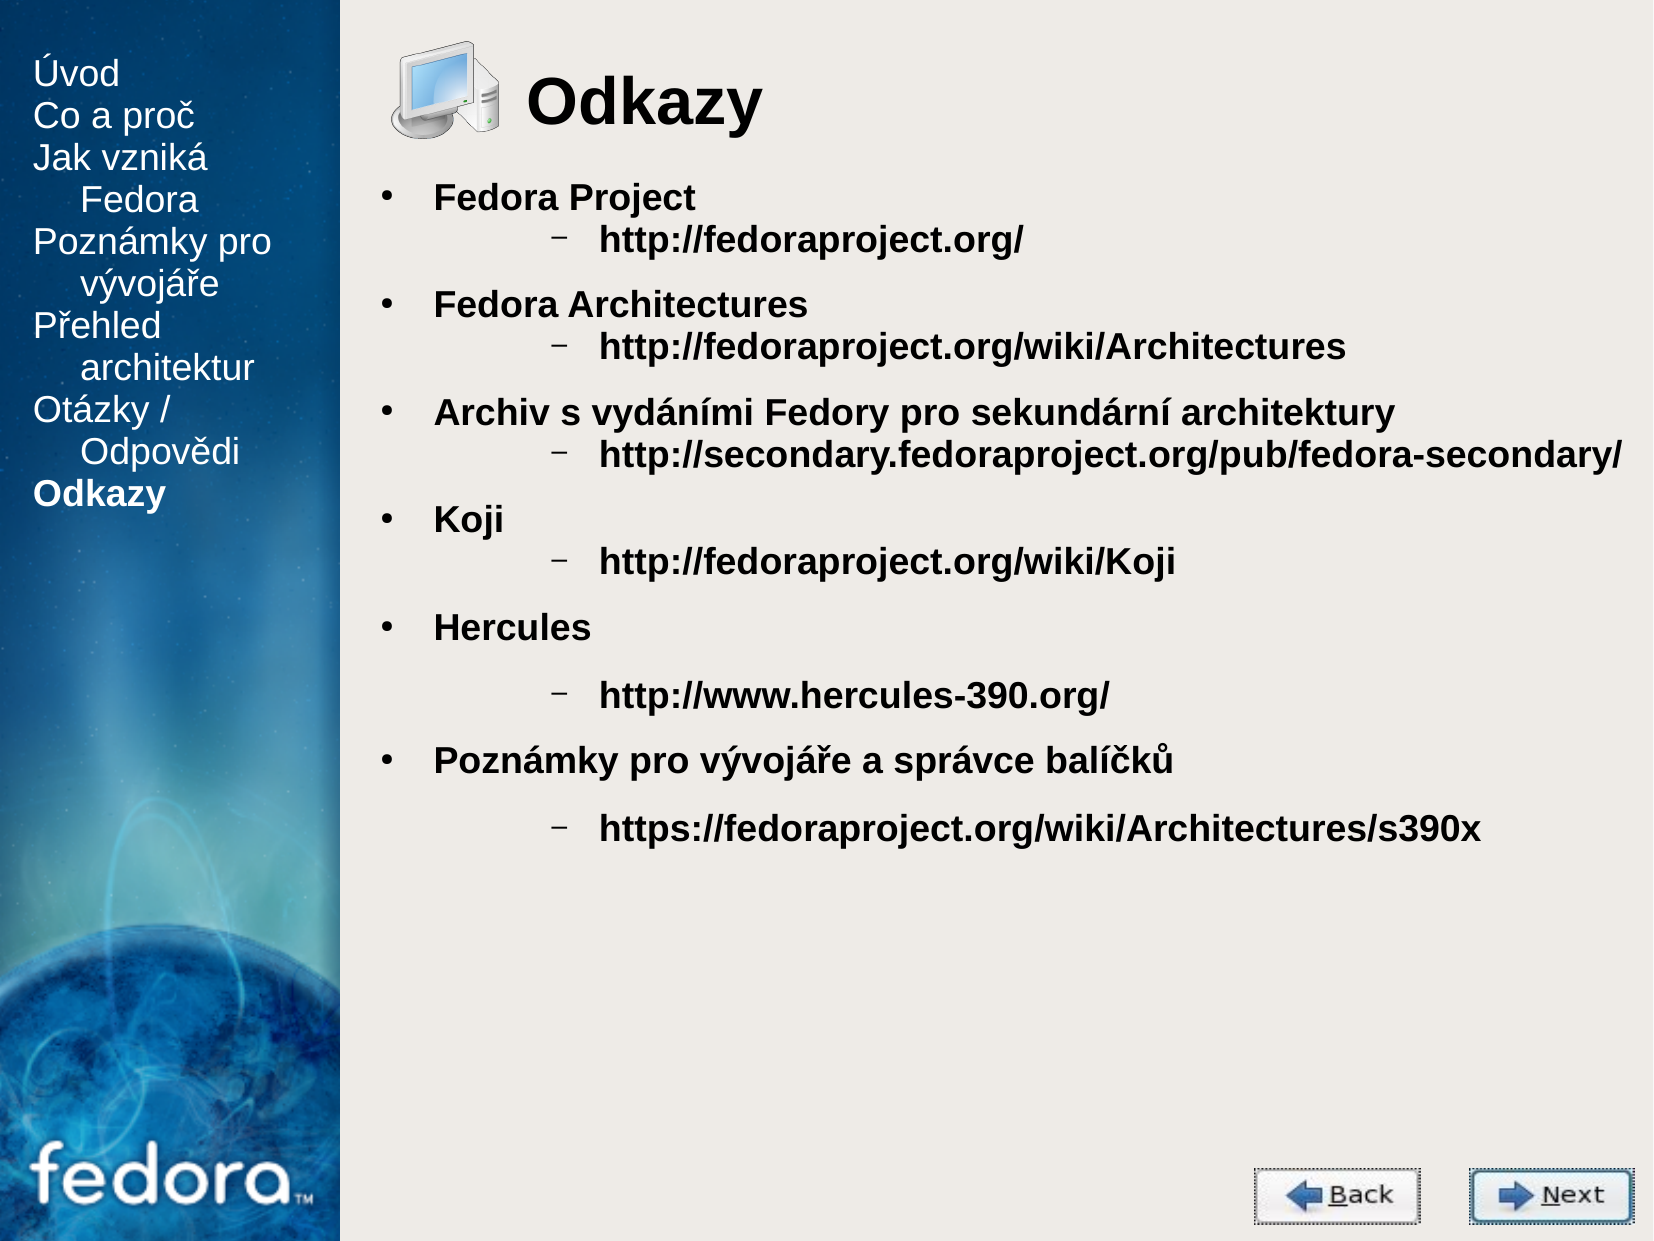

Úvod
Co a proč
Jak vzniká Fedora
Poznámky pro vývojáře
Přehled architektur
Otázky / Odpovědi
Odkazy
# Agenda
Odkazy
Fedora Project
http://fedoraproject.org/
Fedora Architectures
http://fedoraproject.org/wiki/Architectures
Archiv s vydáními Fedory pro sekundární architektury
http://secondary.fedoraproject.org/pub/fedora-secondary/
Koji
http://fedoraproject.org/wiki/Koji
Hercules
http://www.hercules-390.org/
Poznámky pro vývojáře a správce balíčků
https://fedoraproject.org/wiki/Architectures/s390x